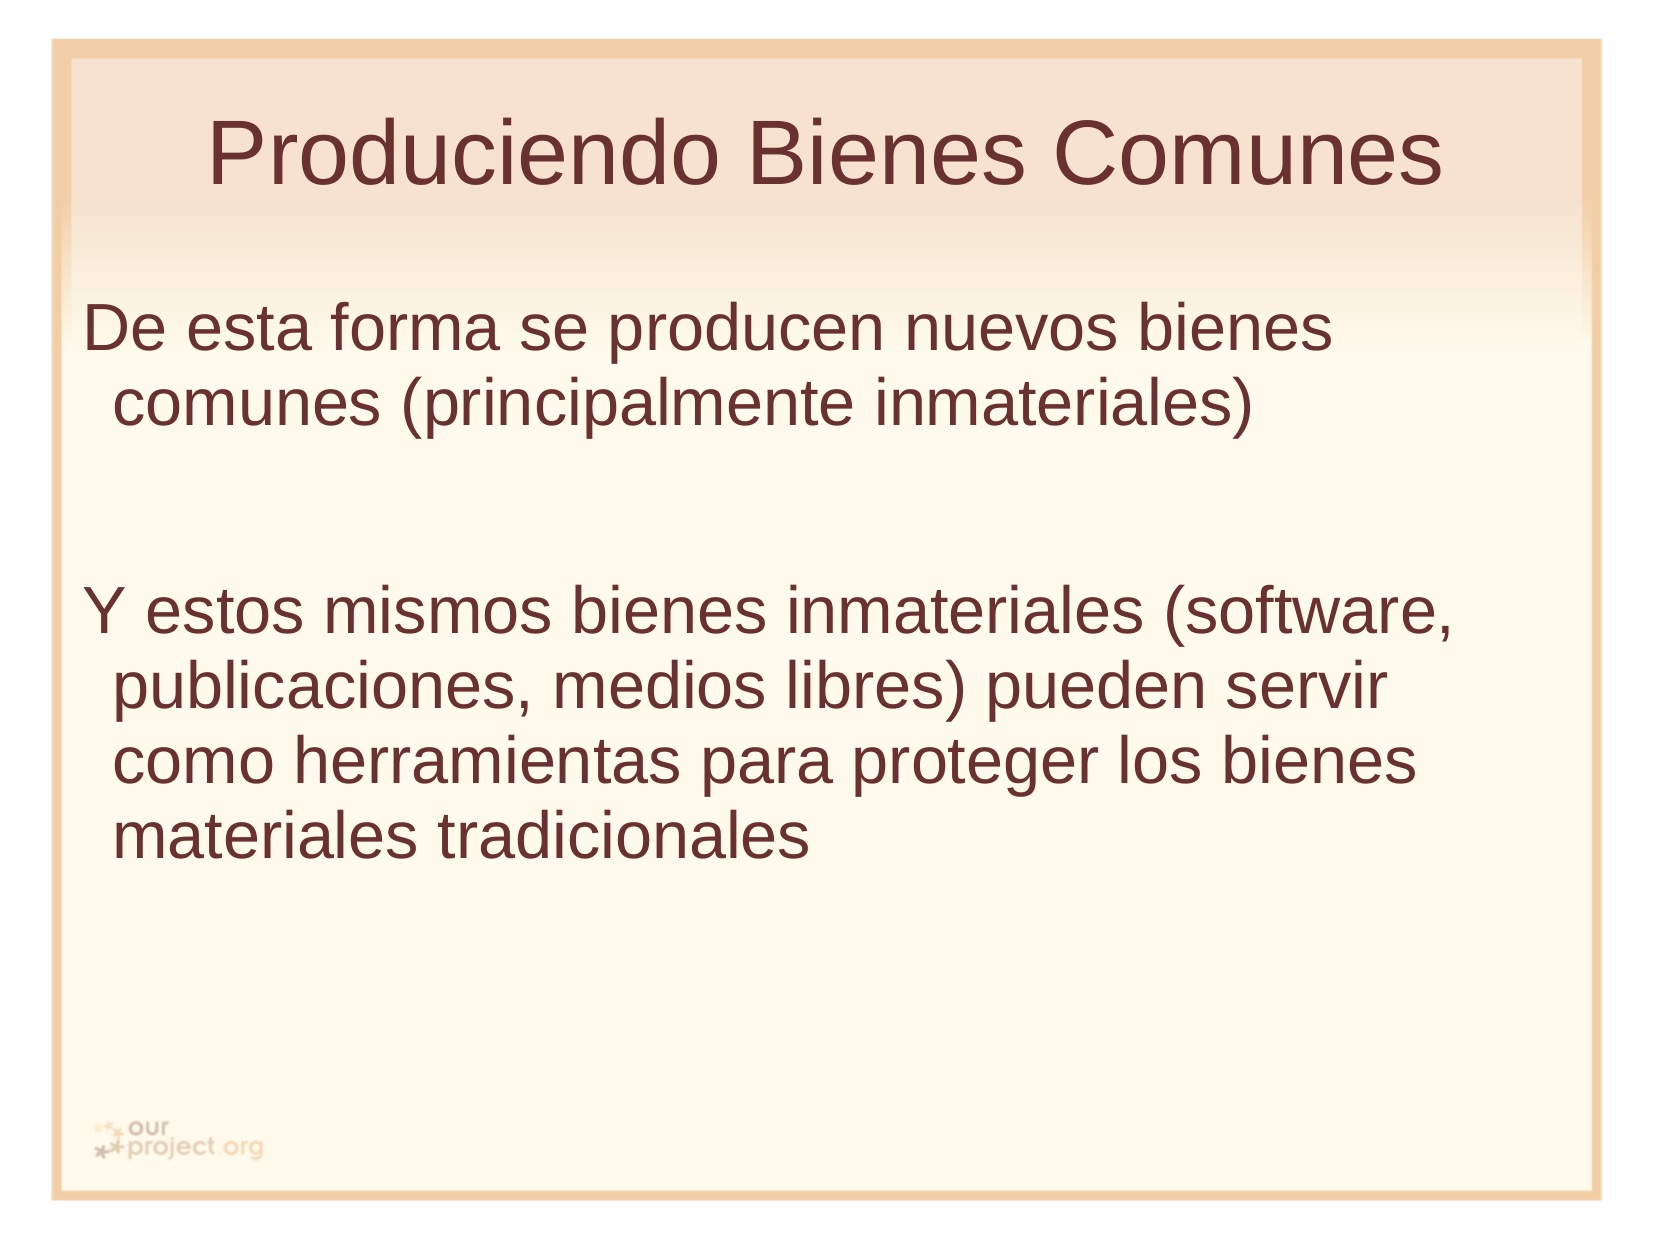

# Produciendo Bienes Comunes
De esta forma se producen nuevos bienes comunes (principalmente inmateriales)
Y estos mismos bienes inmateriales (software, publicaciones, medios libres) pueden servir como herramientas para proteger los bienes materiales tradicionales